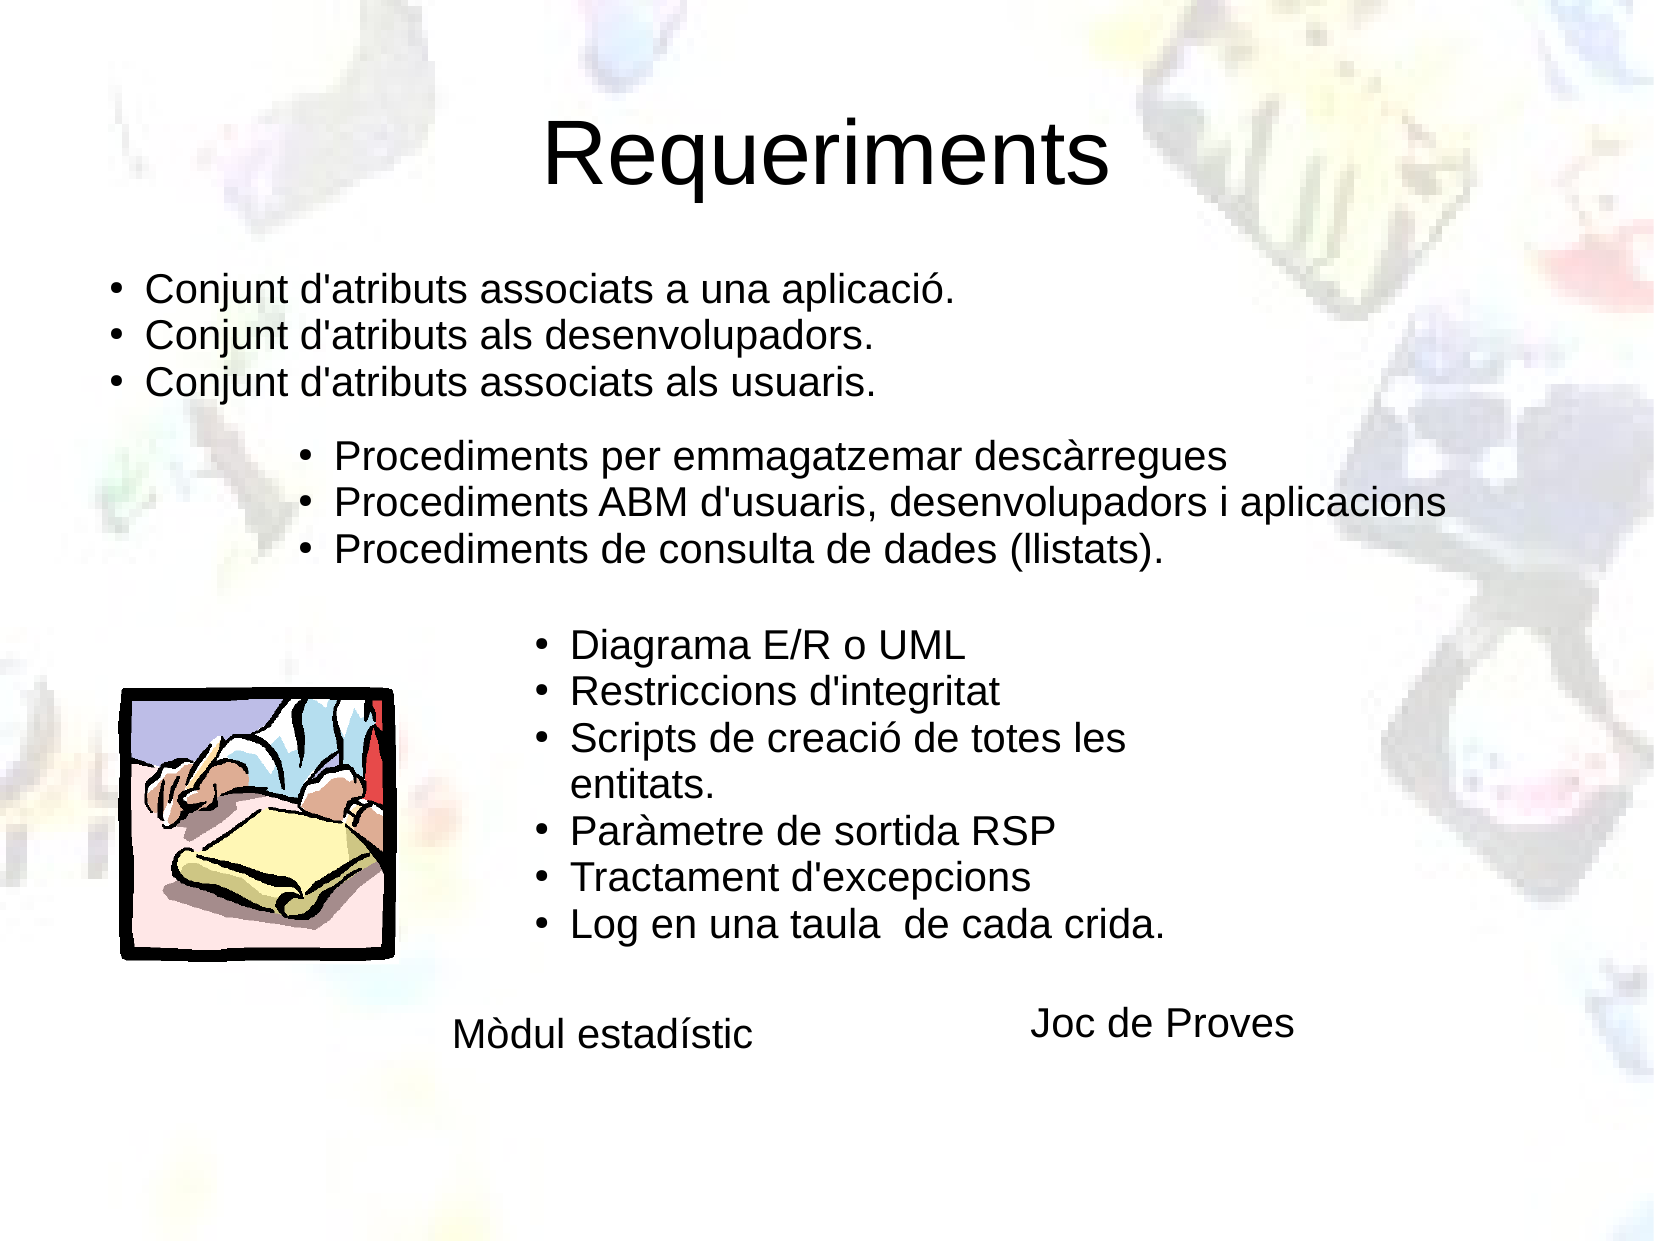

# Requeriments
Conjunt d'atributs associats a una aplicació.
Conjunt d'atributs als desenvolupadors.
Conjunt d'atributs associats als usuaris.
Procediments per emmagatzemar descàrregues
Procediments ABM d'usuaris, desenvolupadors i aplicacions
Procediments de consulta de dades (llistats).
Diagrama E/R o UML
Restriccions d'integritat
Scripts de creació de totes les entitats.
Paràmetre de sortida RSP
Tractament d'excepcions
Log en una taula de cada crida.
Joc de Proves
Mòdul estadístic